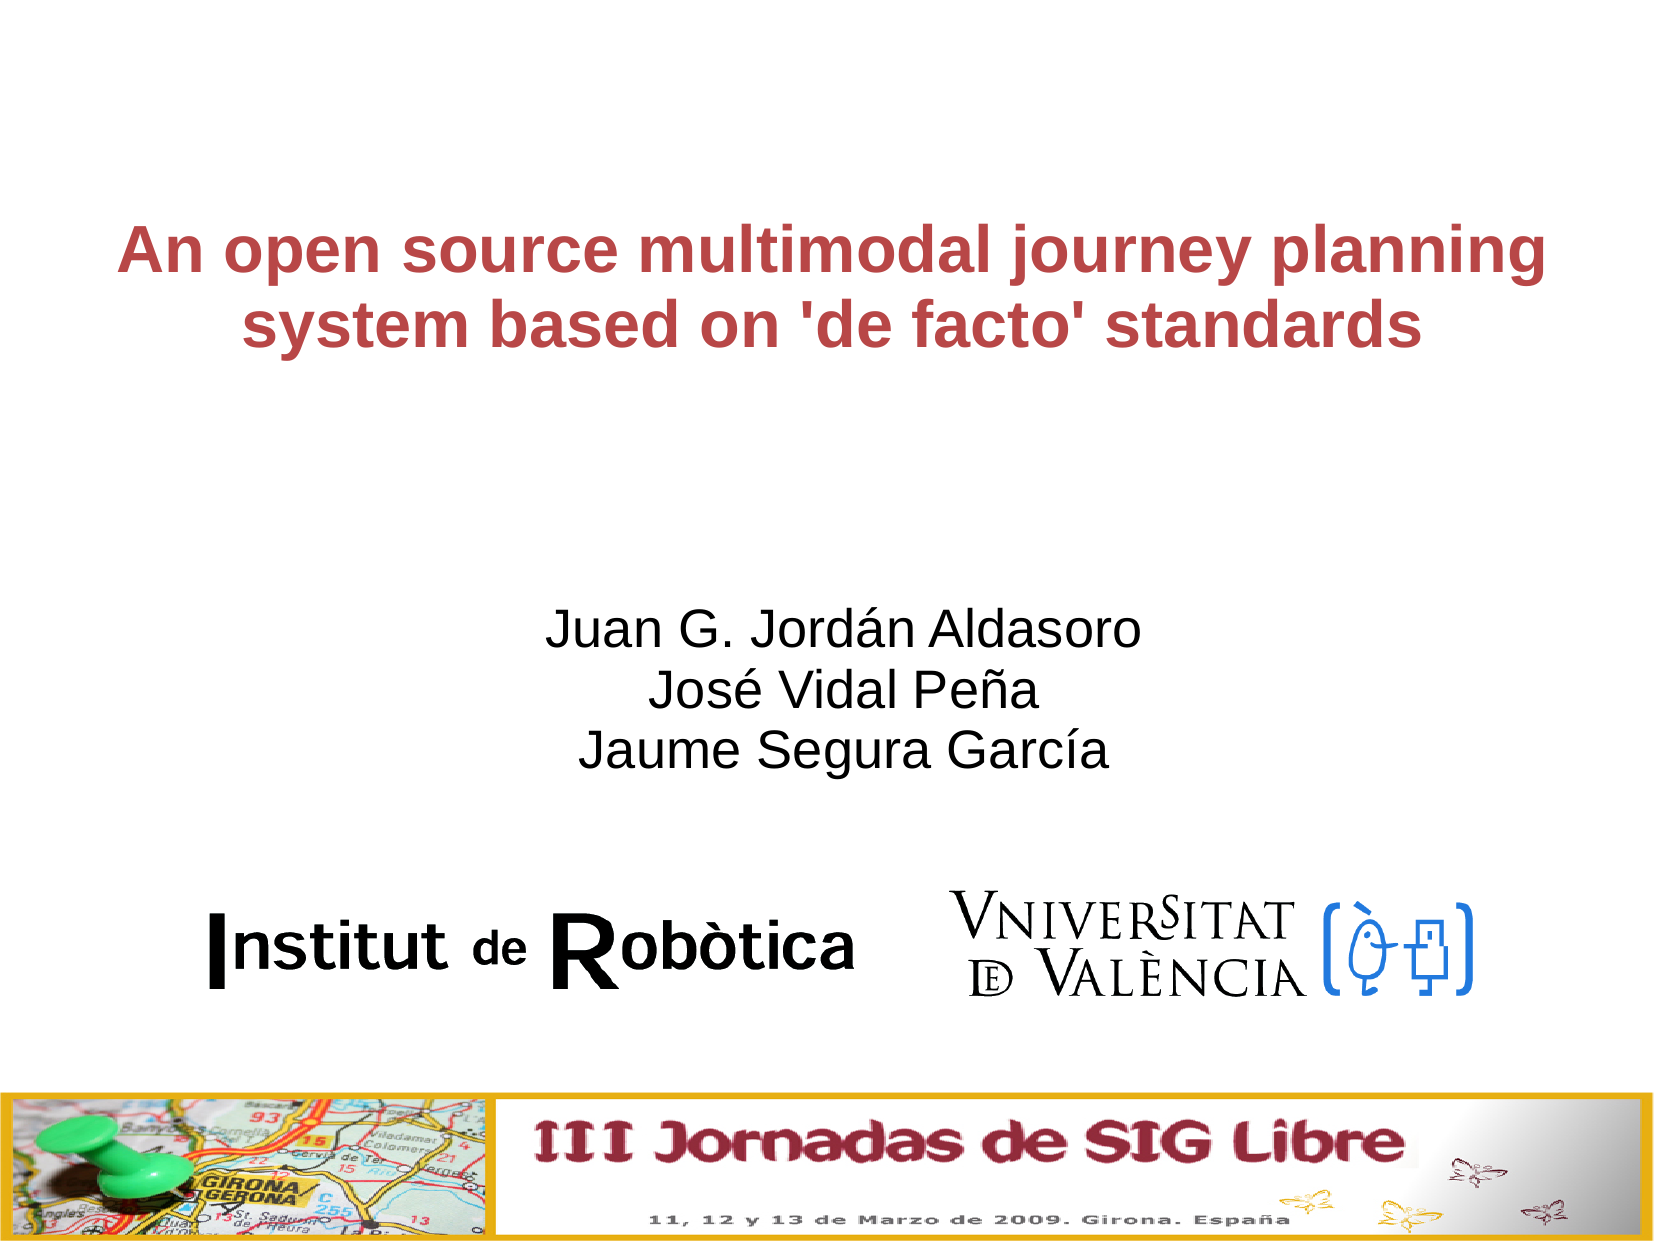

# An open source multimodal journey planning system based on 'de facto' standards
Juan G. Jordán Aldasoro
José Vidal Peña
Jaume Segura García